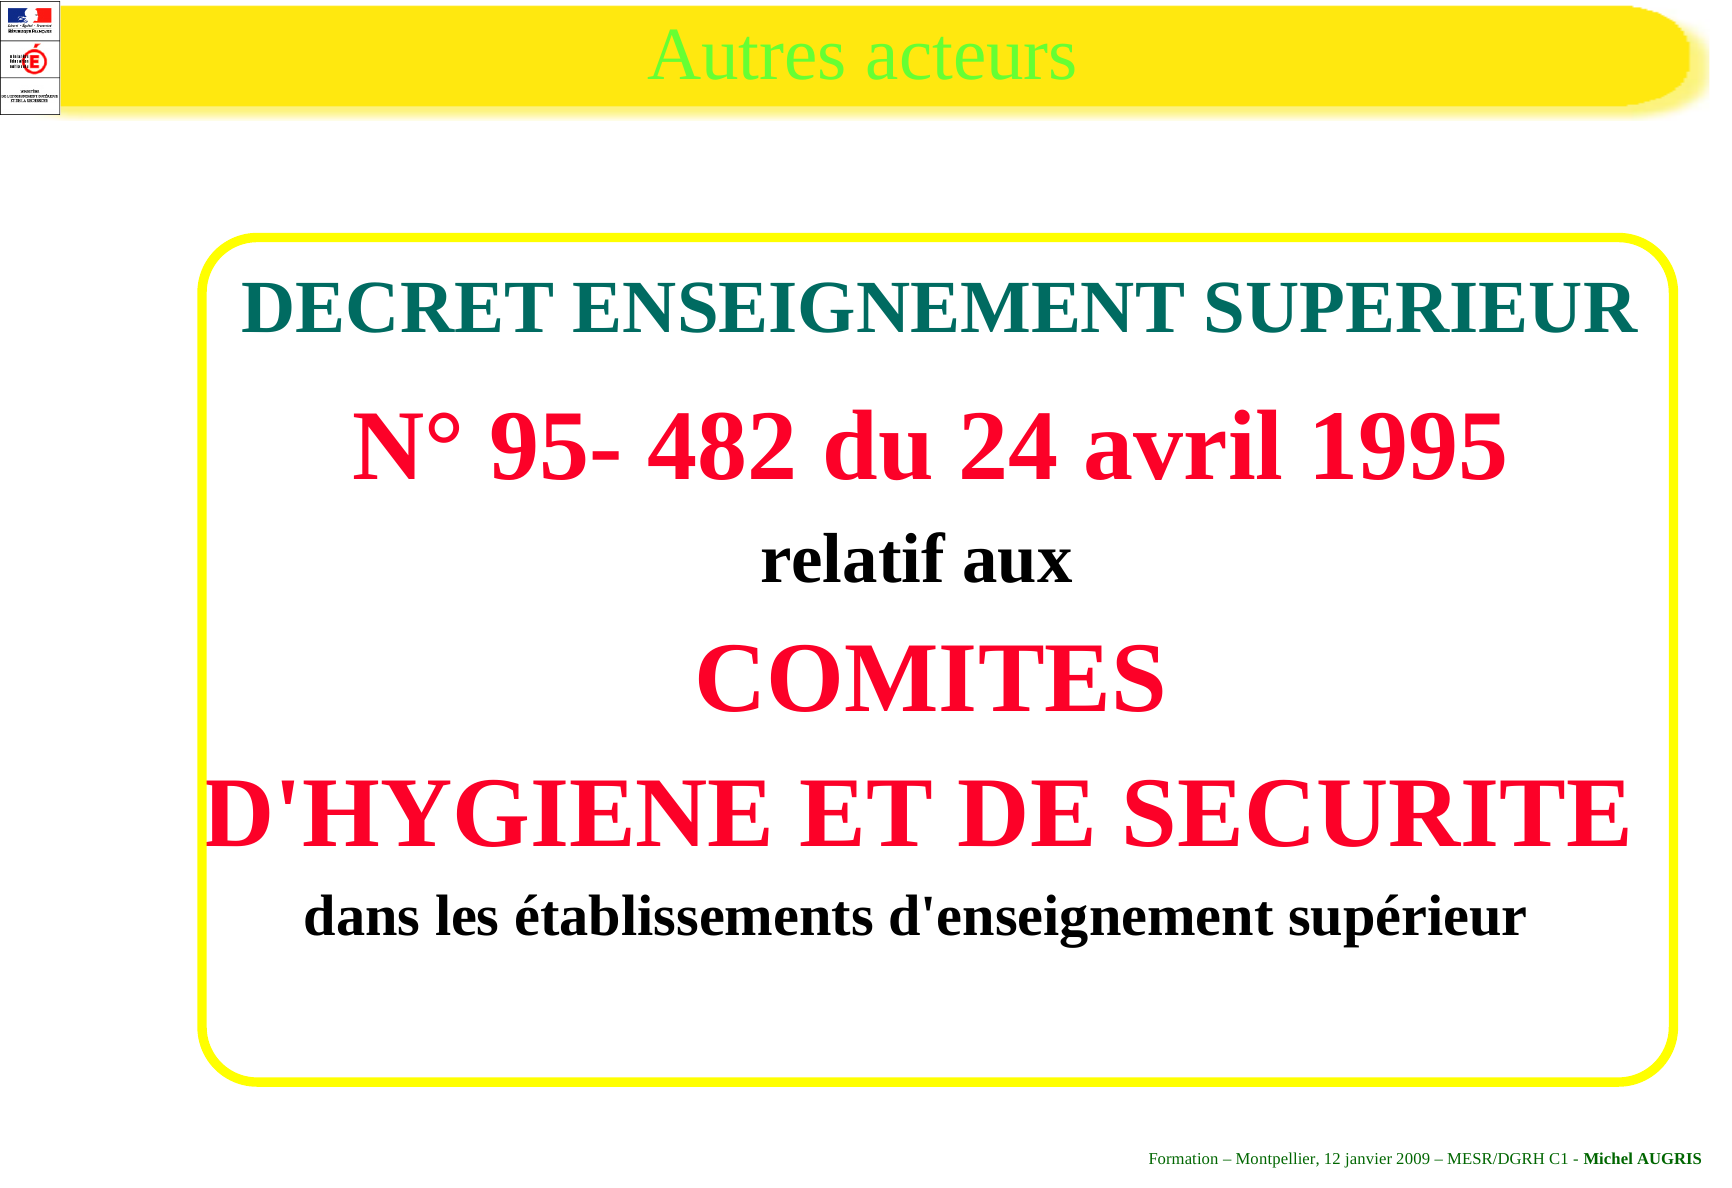

Autres acteurs
# DECRET ENSEIGNEMENT SUPERIEUR
N° 95- 482 du 24 avril 1995
relatif aux
COMITES
D'HYGIENE ET DE SECURITE
dans les établissements d'enseignement supérieur